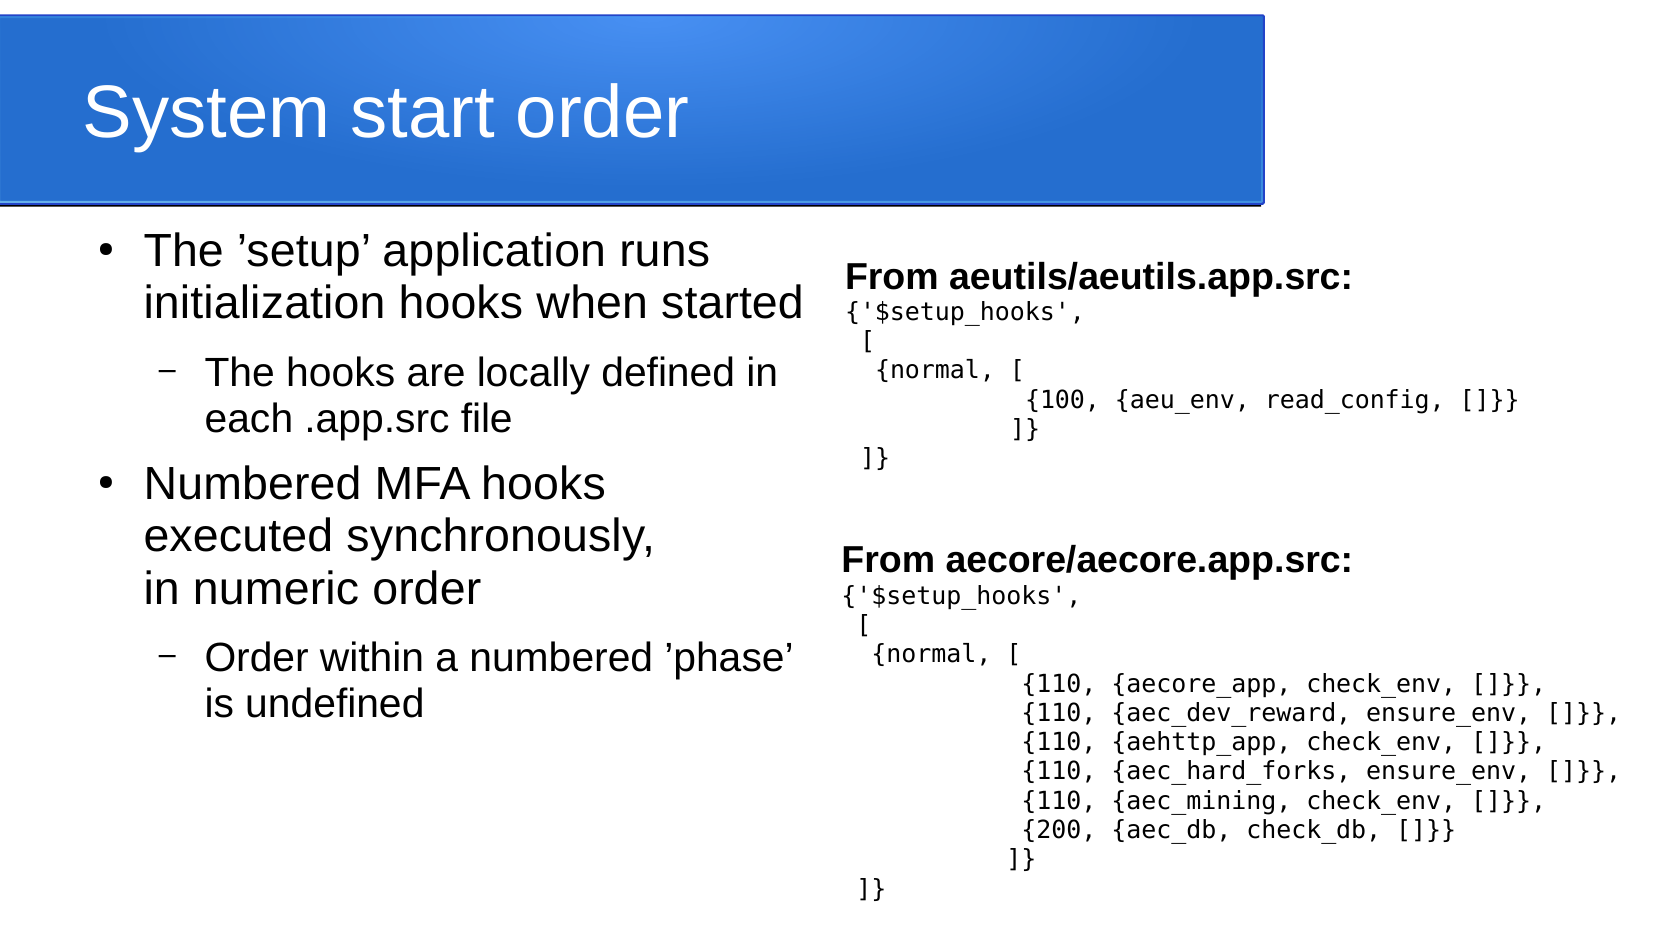

# System start order
The ’setup’ application runs initialization hooks when started
The hooks are locally defined in each .app.src file
Numbered MFA hooks executed synchronously,
in numeric order
Order within a numbered ’phase’ is undefined
From aeutils/aeutils.app.src:
{'$setup_hooks',
 [
 {normal, [
 {100, {aeu_env, read_config, []}}
 ]}
 ]}
From aecore/aecore.app.src:
{'$setup_hooks',
 [
 {normal, [
 {110, {aecore_app, check_env, []}},
 {110, {aec_dev_reward, ensure_env, []}},
 {110, {aehttp_app, check_env, []}},
 {110, {aec_hard_forks, ensure_env, []}},
 {110, {aec_mining, check_env, []}},
 {200, {aec_db, check_db, []}}
 ]}
 ]}